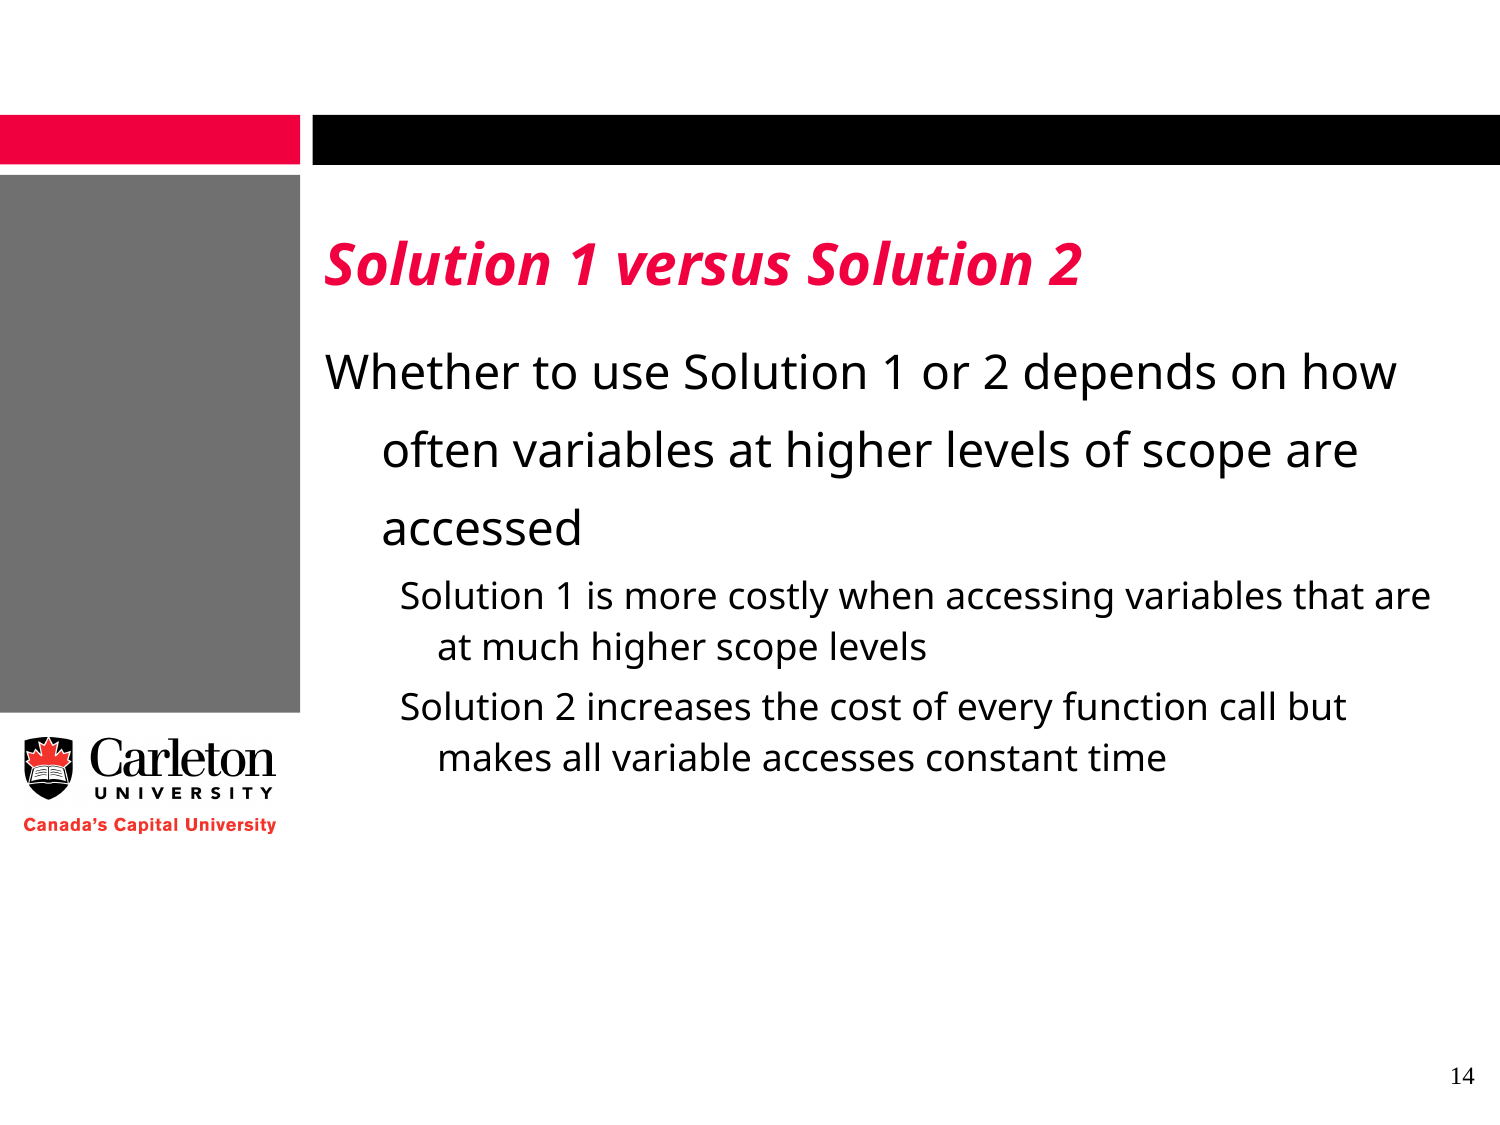

# Solution 1 versus Solution 2
Whether to use Solution 1 or 2 depends on how often variables at higher levels of scope are accessed
Solution 1 is more costly when accessing variables that are at much higher scope levels
Solution 2 increases the cost of every function call but makes all variable accesses constant time
14